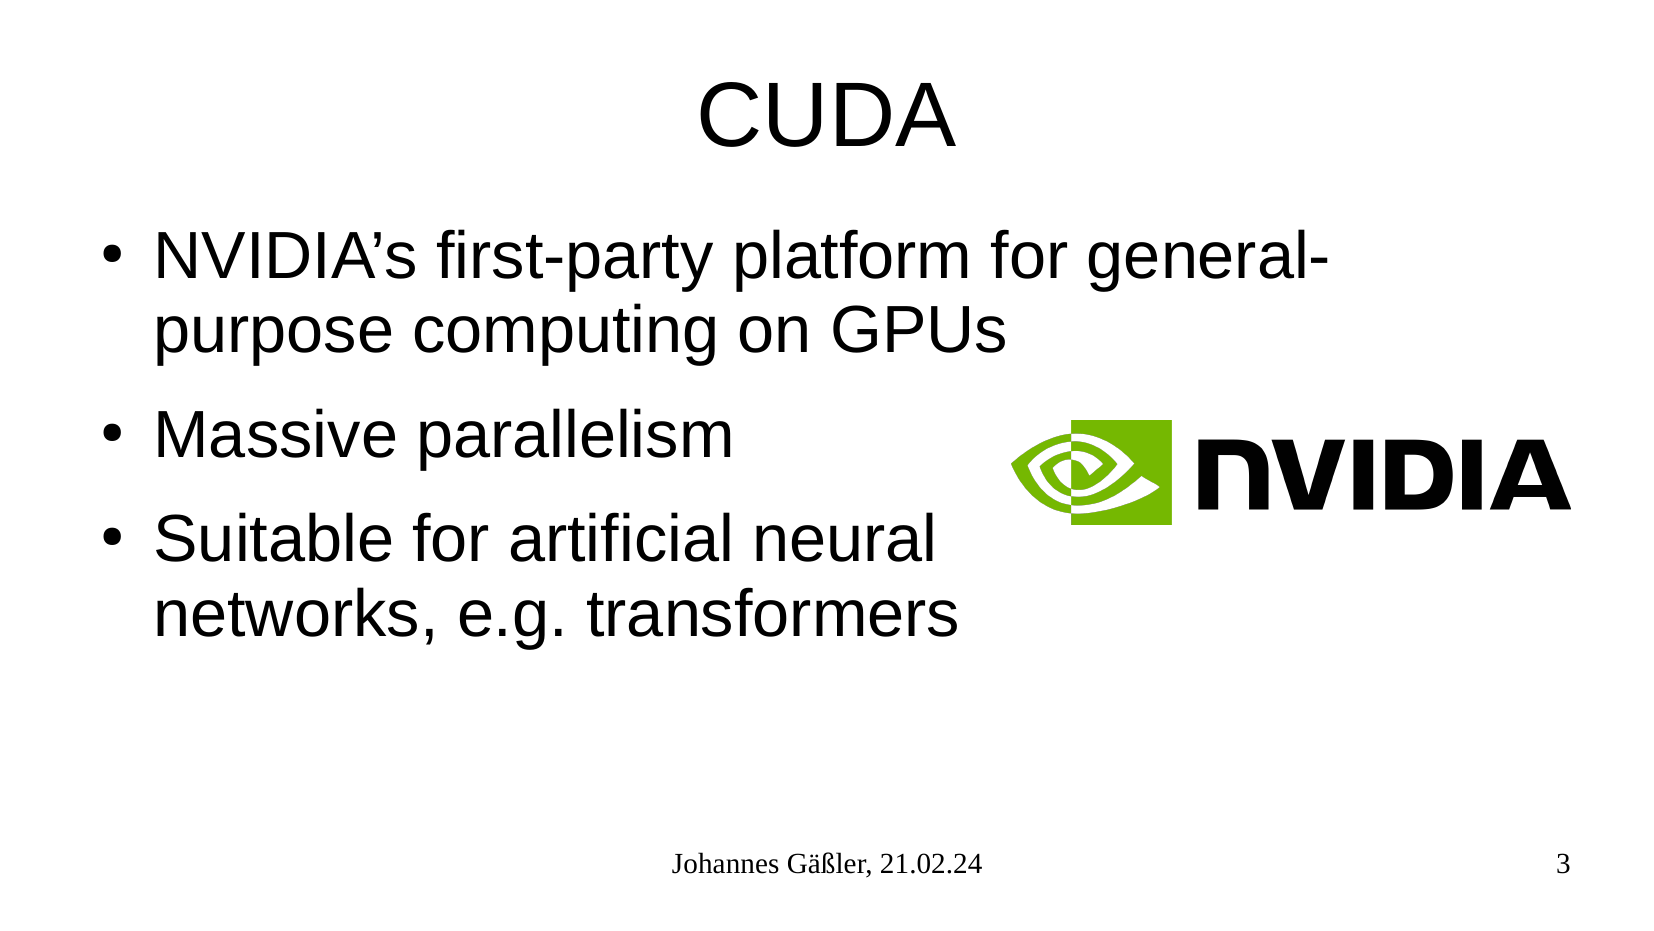

# CUDA
NVIDIA’s first-party platform for general-purpose computing on GPUs
Massive parallelism
Suitable for artificial neural
networks, e.g. transformers
Johannes Gäßler, 21.02.24
3